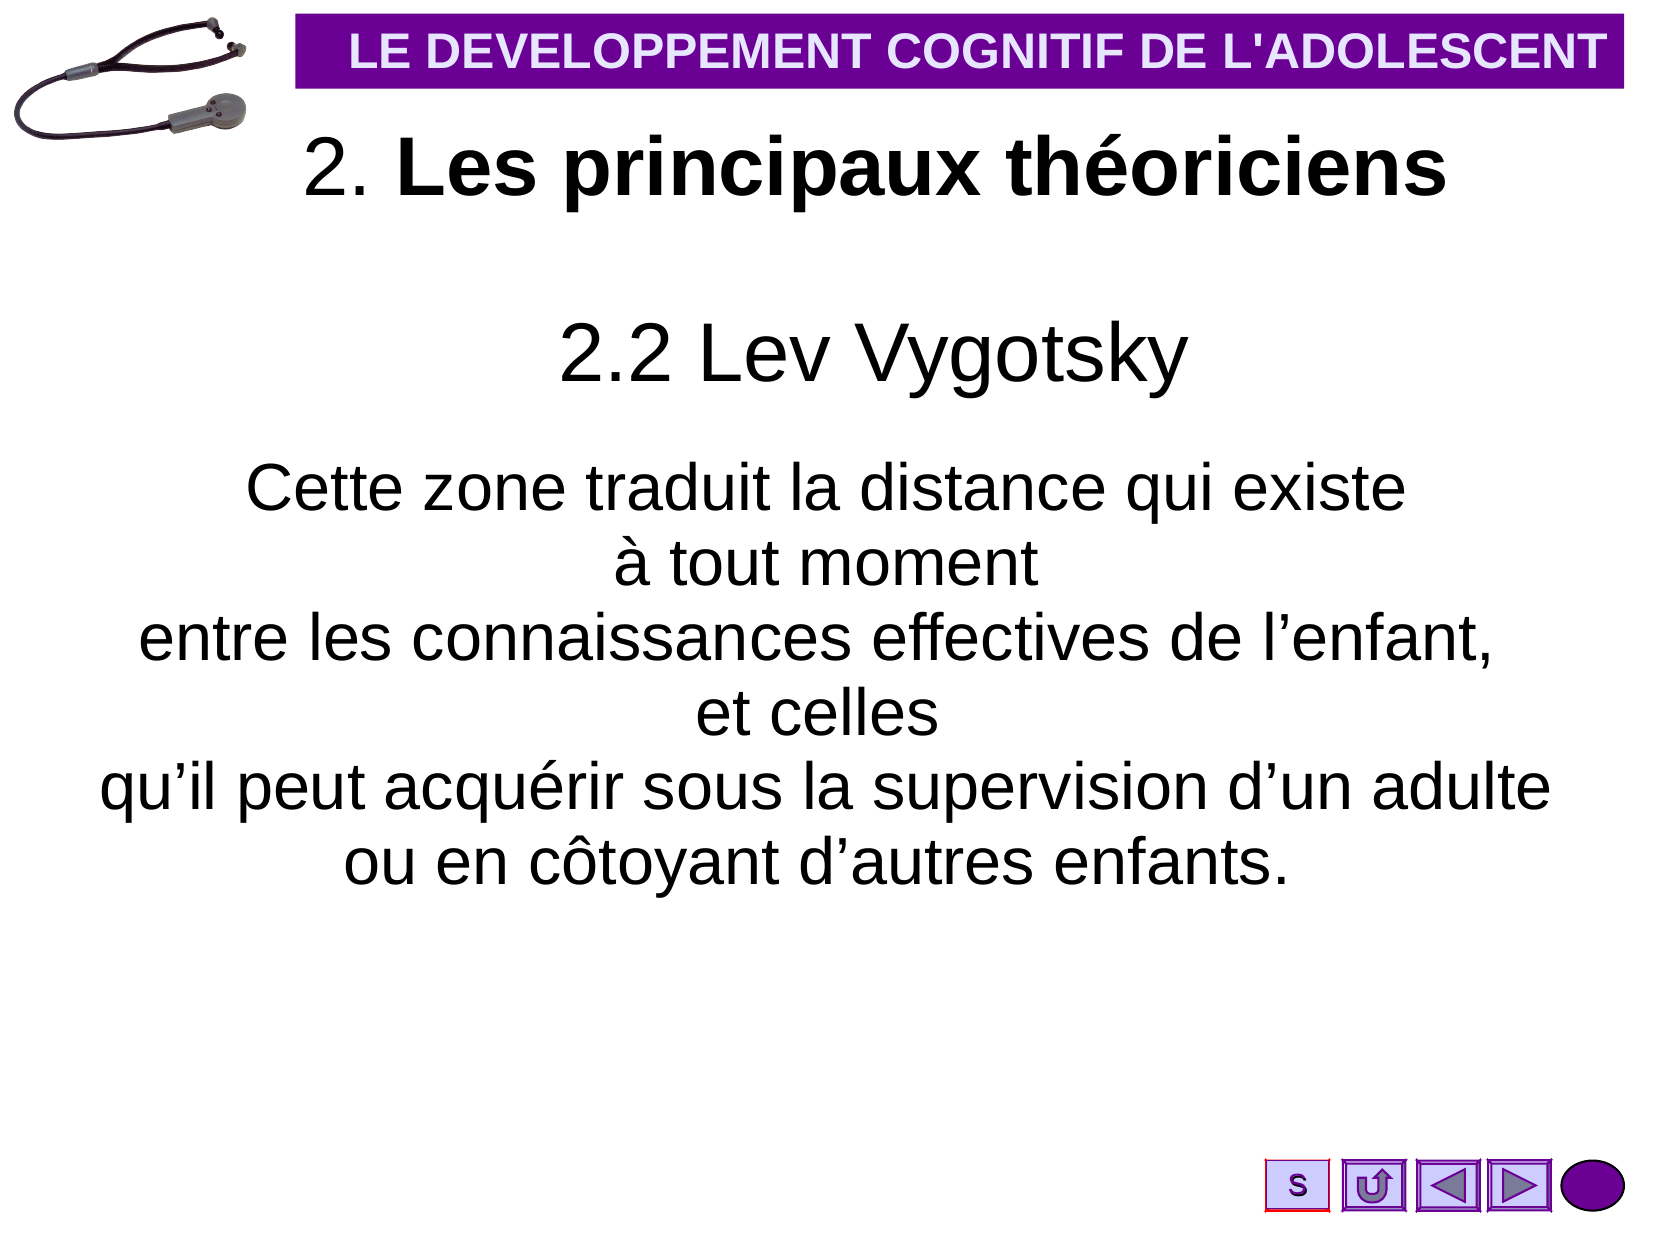

LE DEVELOPPEMENT COGNITIF DE L'ADOLESCENT
2. Les principaux théoriciens
 2.2 Lev Vygotsky
#
Cette zone traduit la distance qui existe
 à tout moment
entre les connaissances effectives de l’enfant,
et celles
qu’il peut acquérir sous la supervision d’un adulte ou en côtoyant d’autres enfants.